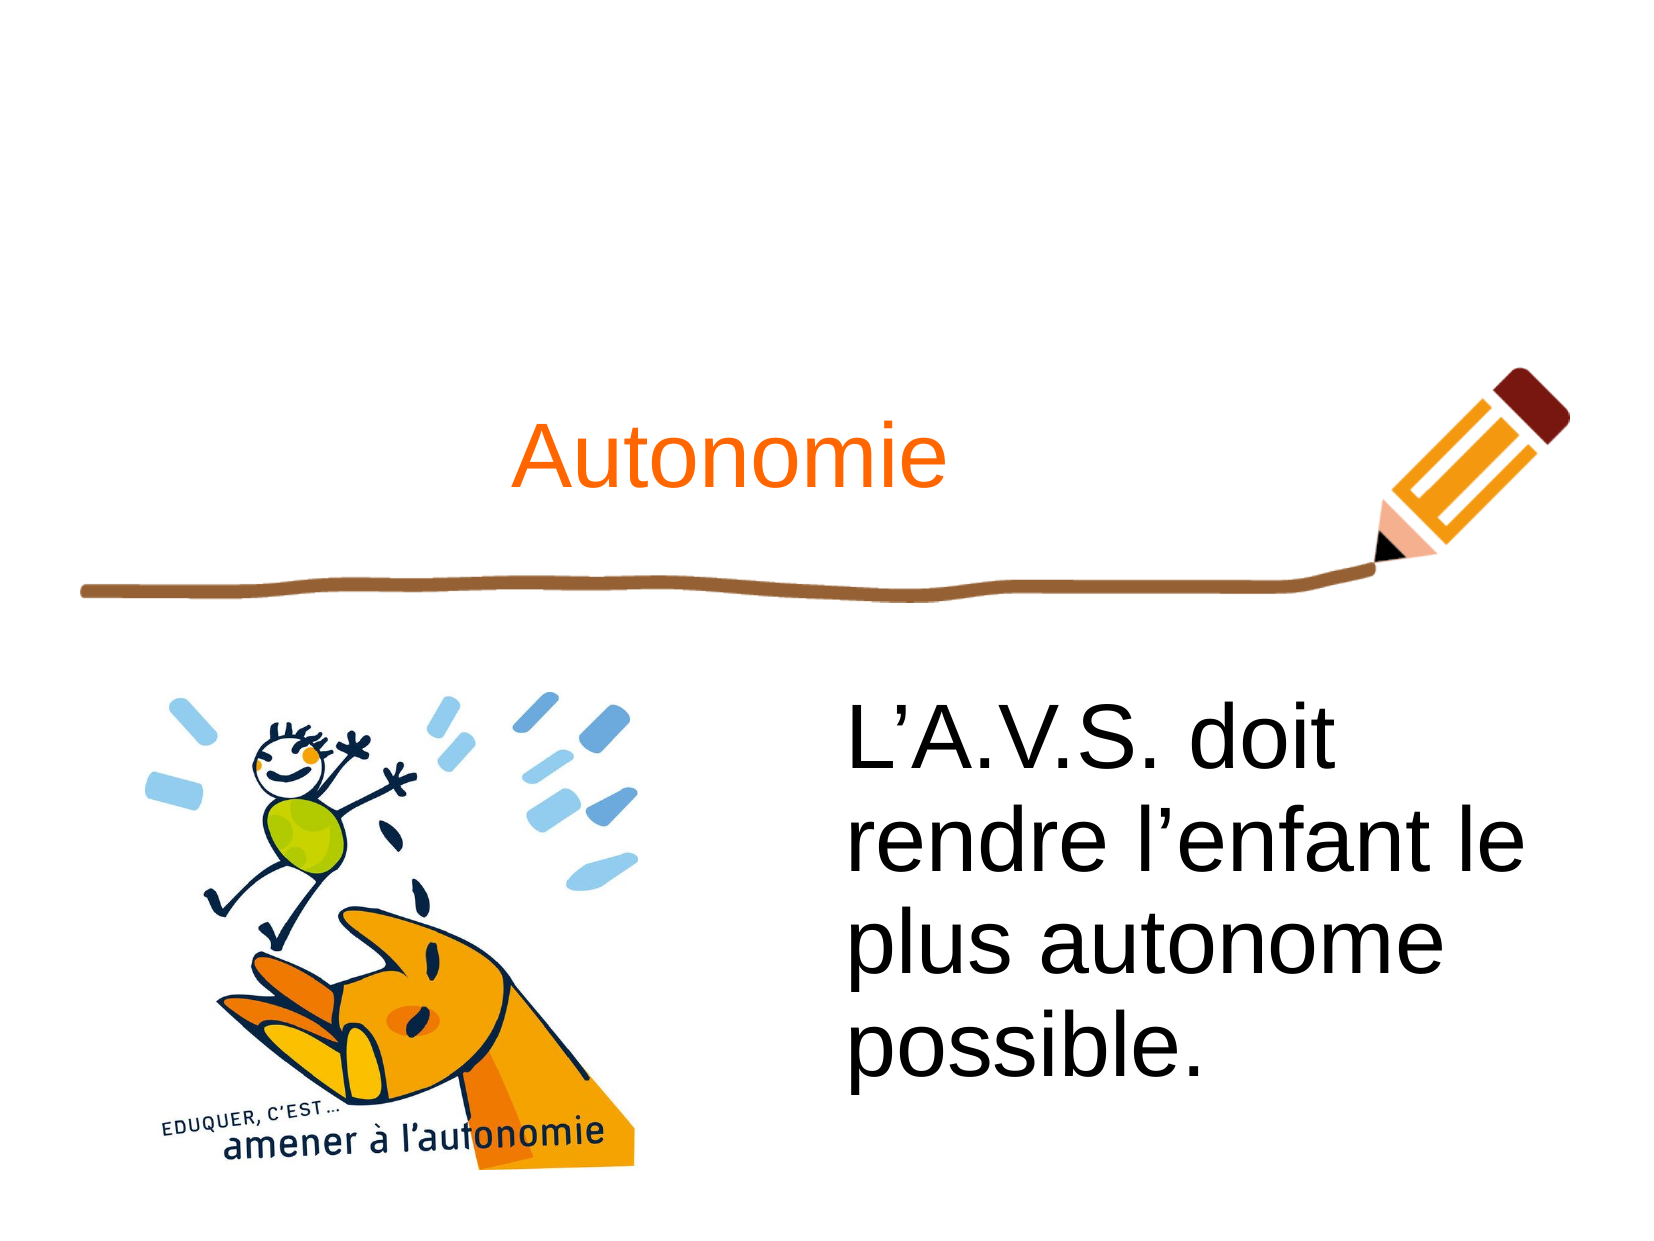

# Autonomie
L’A.V.S. doit rendre l’enfant le plus autonome possible.